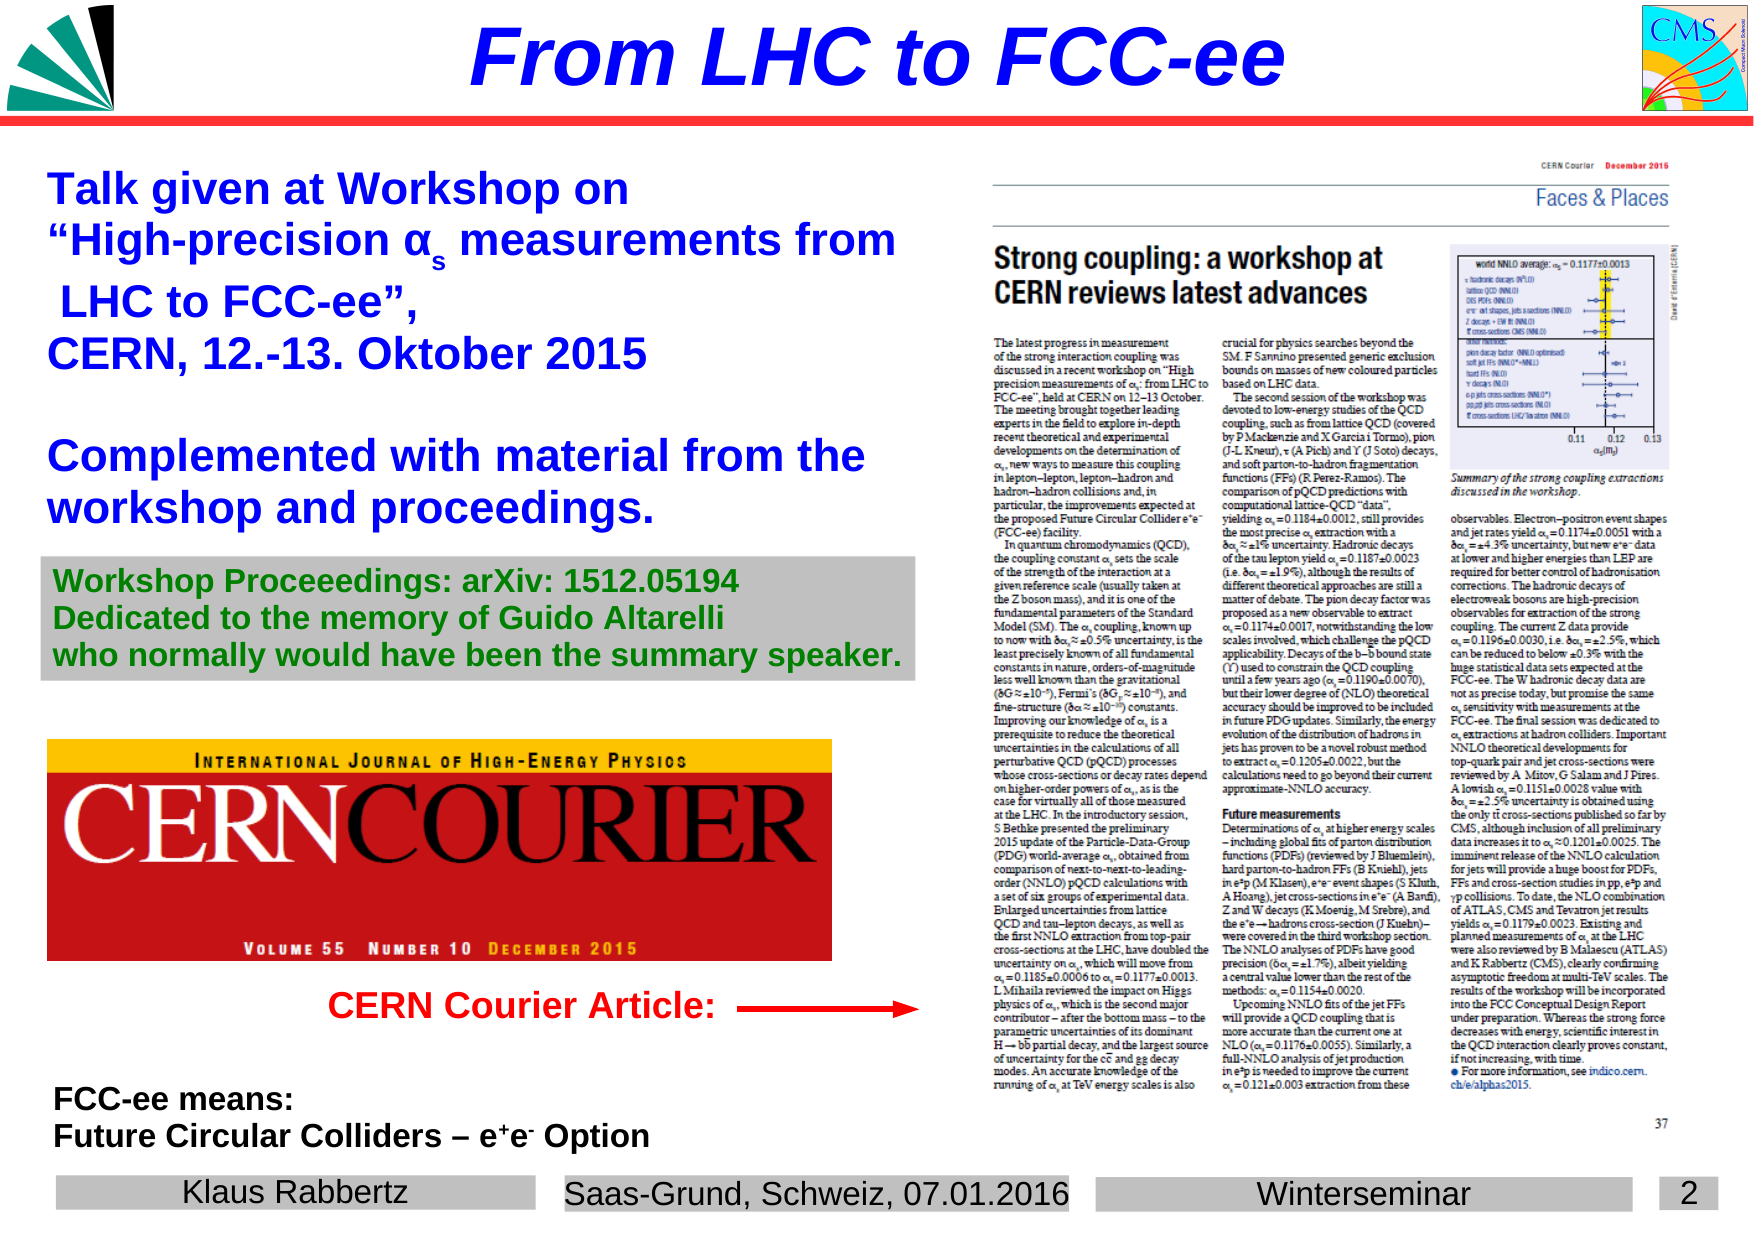

# From LHC to FCC-ee
Talk given at Workshop on
“High-precision αs measurements from
 LHC to FCC-ee”,
CERN, 12.-13. Oktober 2015
Complemented with material from the
workshop and proceedings.
Workshop Proceeedings: arXiv: 1512.05194
Dedicated to the memory of Guido Altarelli
who normally would have been the summary speaker.
CERN Courier Article:
FCC-ee means:
Future Circular Colliders – e+e- Option